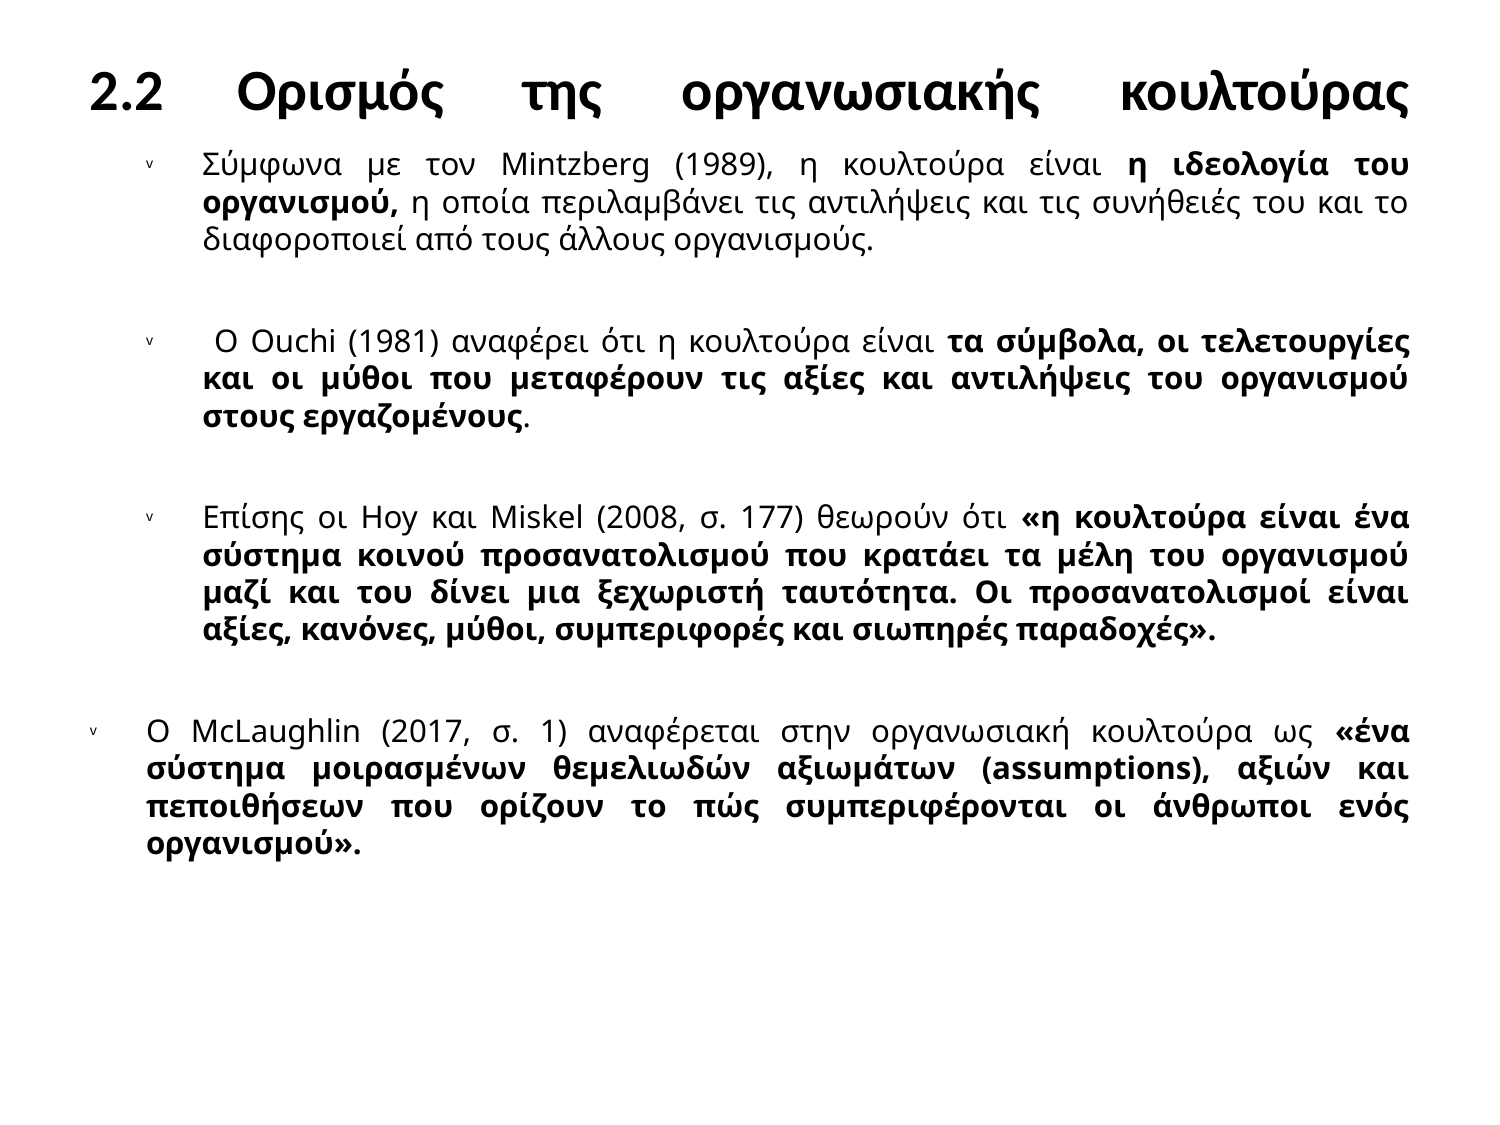

# 2.2	Ορισμός της οργανωσιακής κουλτούρας
Σύμφωνα με τον Mintzberg (1989), η κουλτούρα είναι η ιδεολογία του οργανισμού, η οποία περιλαμβάνει τις αντιλήψεις και τις συνήθειές του και το διαφοροποιεί από τους άλλους οργανισμούς.
 Ο Ouchi (1981) αναφέρει ότι η κουλτούρα είναι τα σύμβολα, οι τελετουργίες και οι μύθοι που μεταφέρουν τις αξίες και αντιλήψεις του οργανισμού στους εργαζομένους.
Επίσης οι Hoy και Miskel (2008, σ. 177) θεωρούν ότι «η κουλτούρα είναι ένα σύστημα κοινού προσανατολισμού που κρατάει τα μέλη του οργανισμού μαζί και του δίνει μια ξεχωριστή ταυτότητα. Οι προσανατολισμοί είναι αξίες, κανόνες, μύθοι, συμπεριφορές και σιωπηρές παραδοχές».
Ο McLaughlin (2017, σ. 1) αναφέρεται στην οργανωσιακή κουλτούρα ως «ένα σύστημα μοιρασμένων θεμελιωδών αξιωμάτων (assumptions), αξιών και πεποιθήσεων που ορίζουν το πώς συμπεριφέρονται οι άνθρωποι ενός οργανισμού».